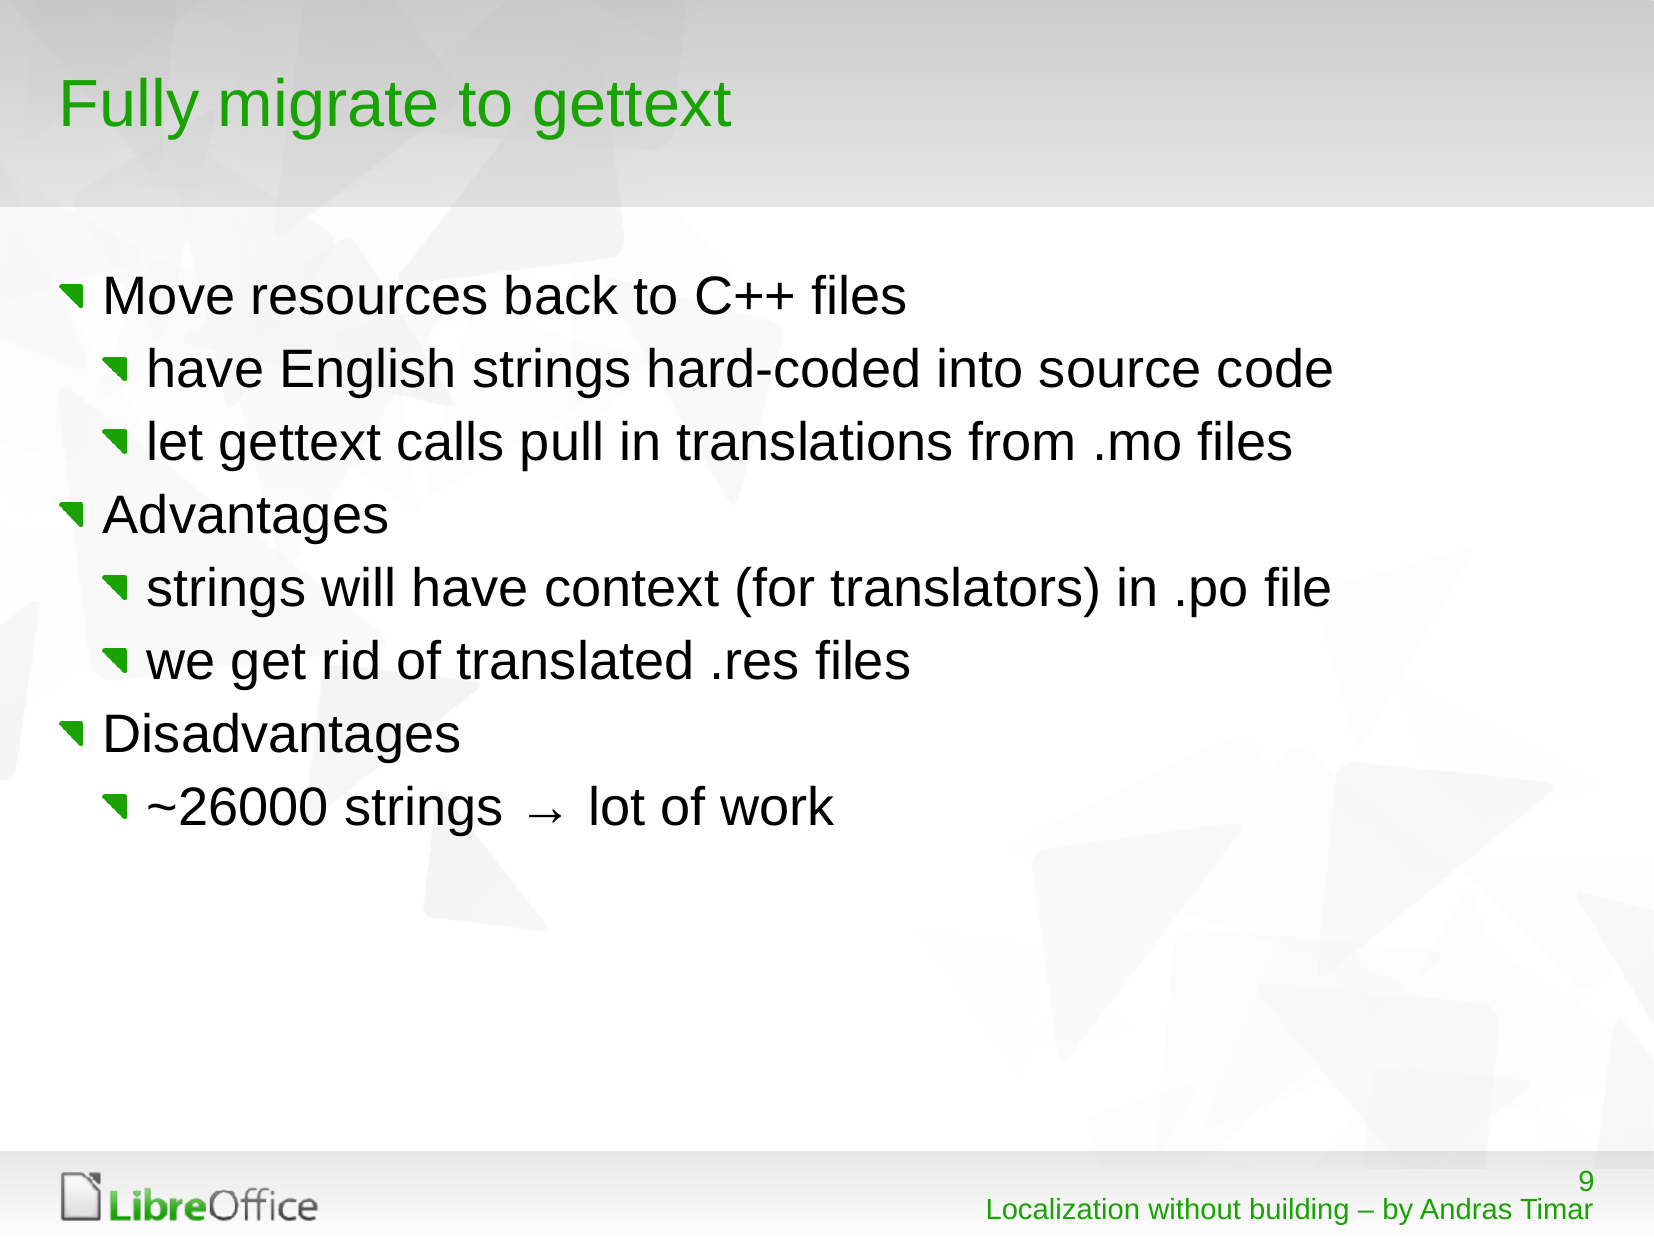

# Fully migrate to gettext
Move resources back to C++ files
have English strings hard-coded into source code
let gettext calls pull in translations from .mo files
Advantages
strings will have context (for translators) in .po file
we get rid of translated .res files
Disadvantages
~26000 strings → lot of work
9
Localization without building – by Andras Timar